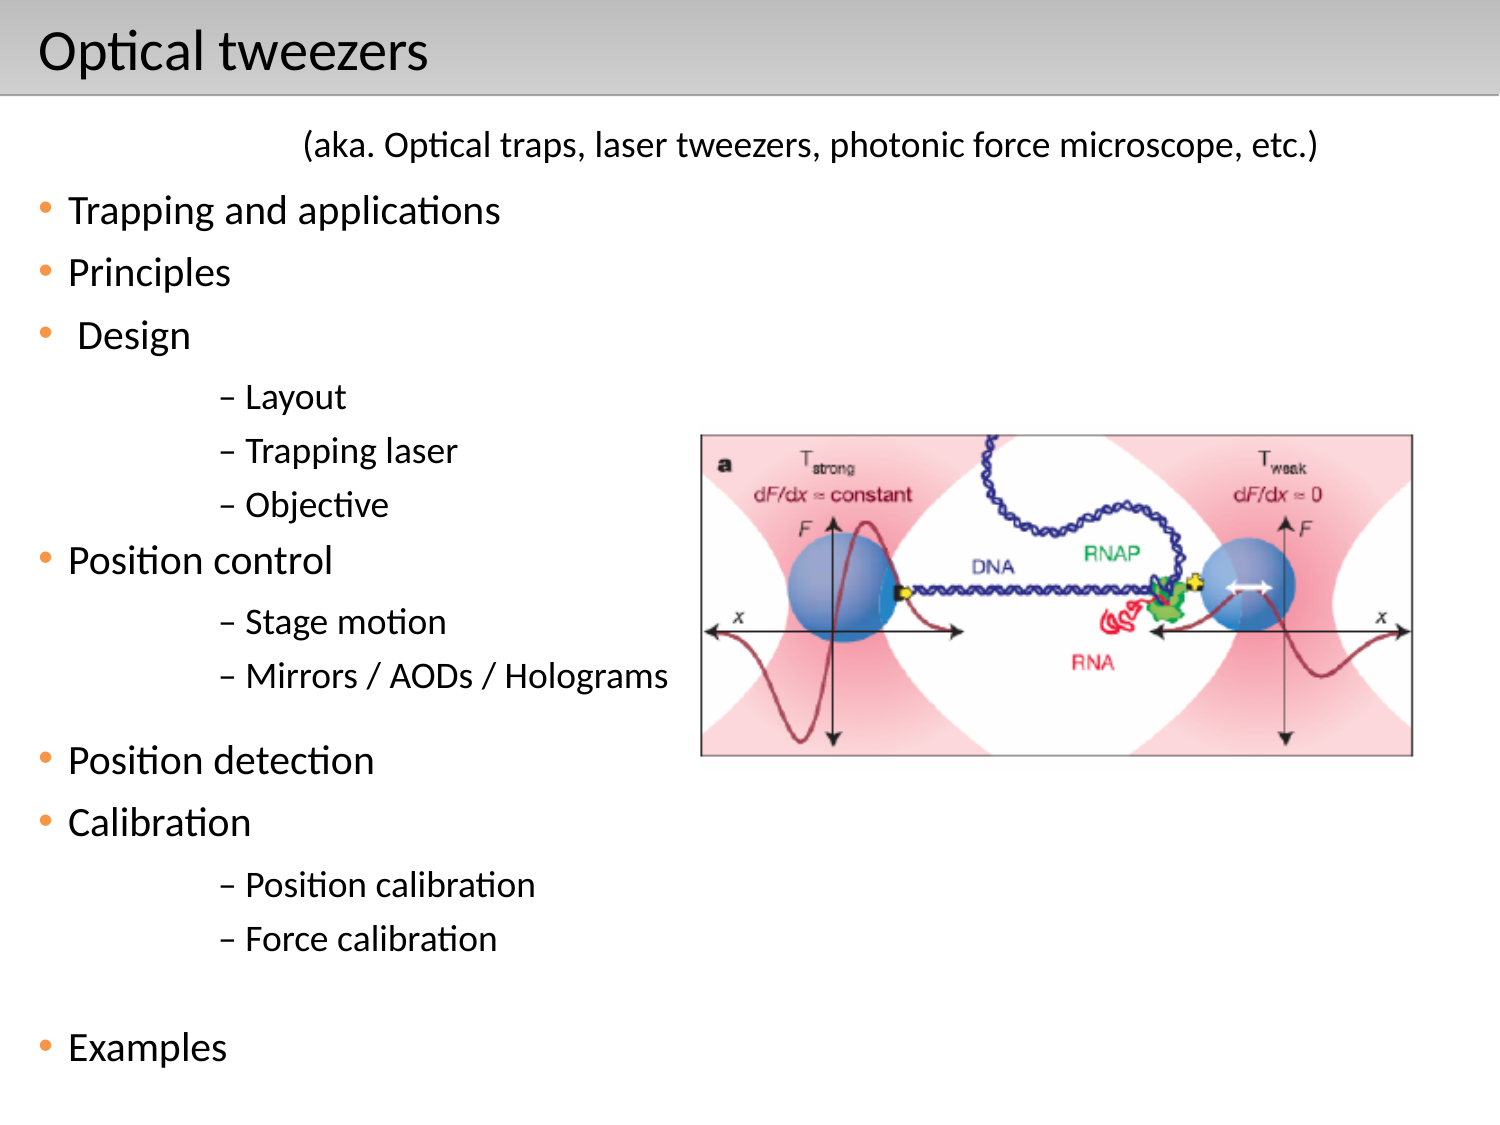

# Optical tweezers
(aka. Optical traps, laser tweezers, photonic force microscope, etc.)
Trapping and applications
Principles
 Design
		– Layout
		– Trapping laser
		– Objective
Position control
		– Stage motion
		– Mirrors / AODs / Holograms
Position detection
Calibration
		– Position calibration
		– Force calibration
Examples